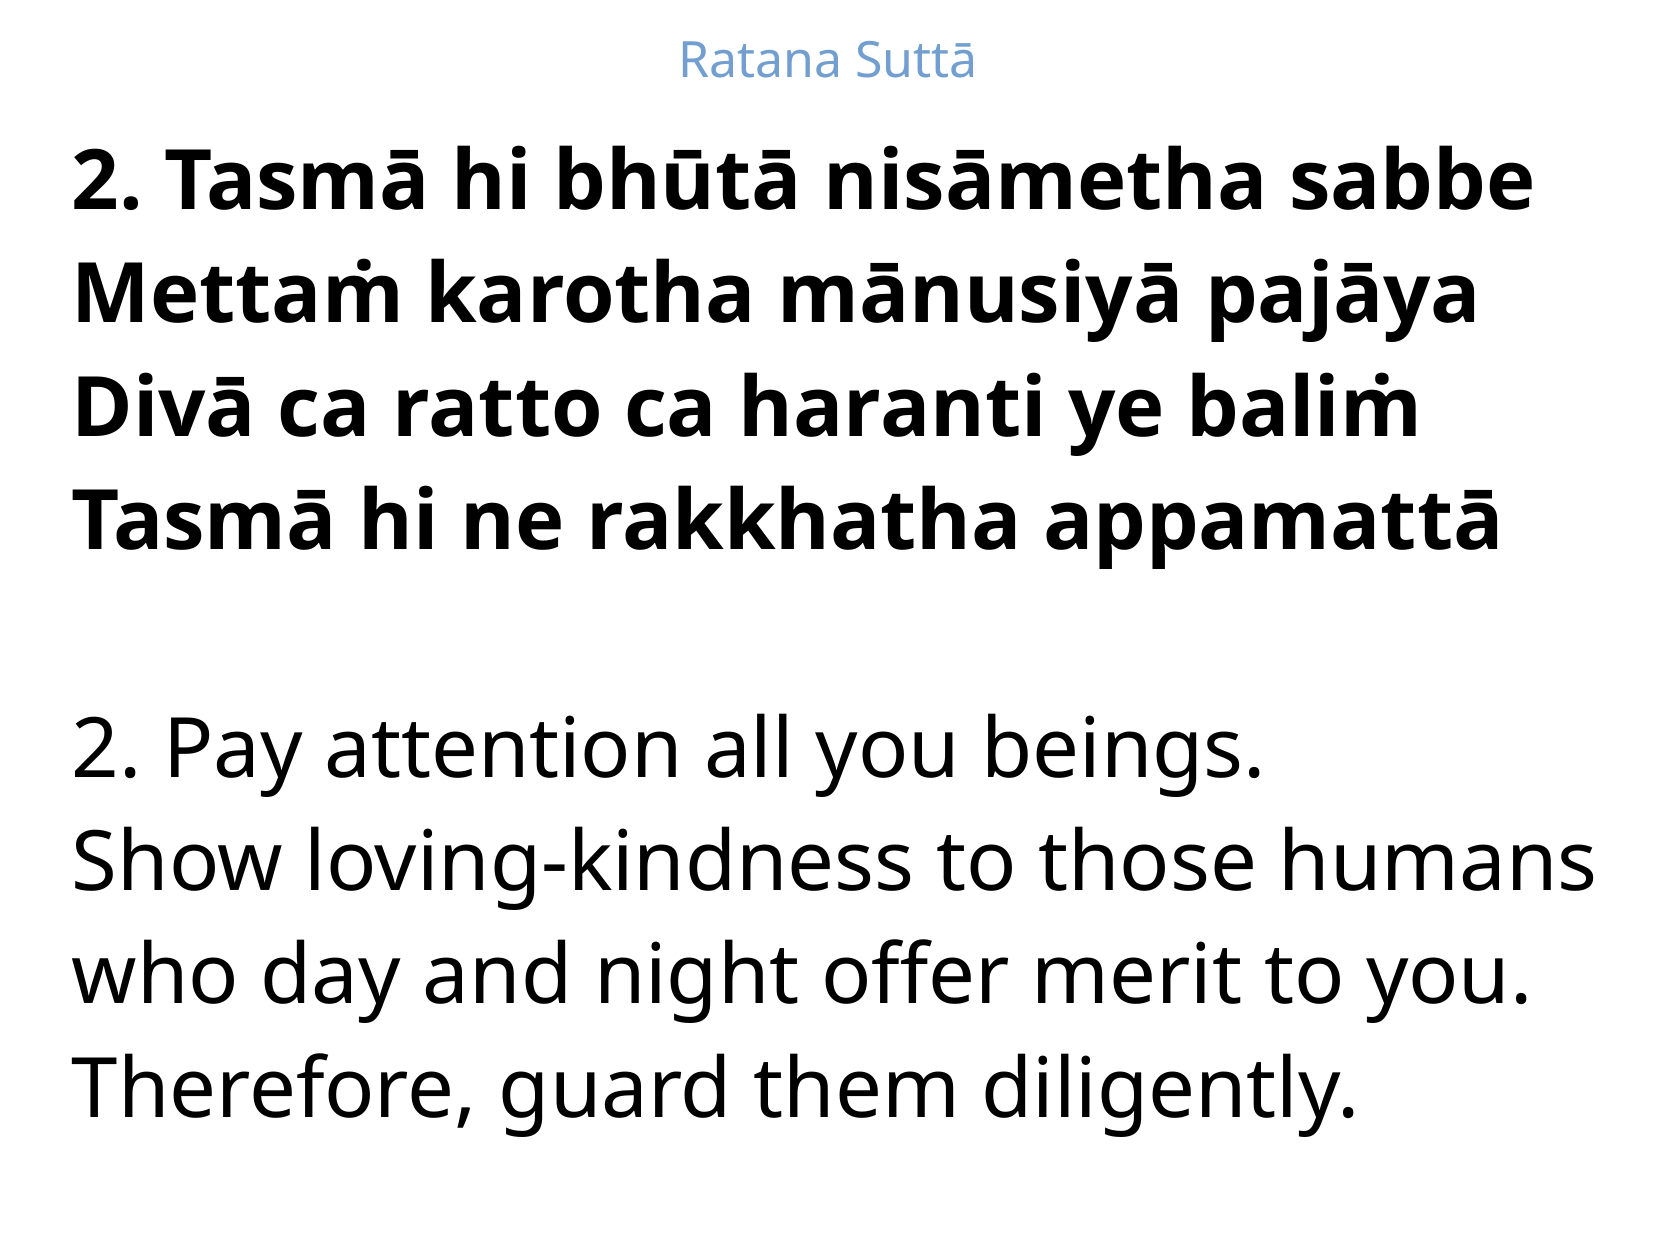

Ratana Suttā
2. Tasmā hi bhūtā nisāmetha sabbe
Mettaṁ karotha mānusiyā pajāya
Divā ca ratto ca haranti ye baliṁ
Tasmā hi ne rakkhatha appamattā
2. Pay attention all you beings.
Show loving-kindness to those humans
who day and night offer merit to you.
Therefore, guard them diligently.